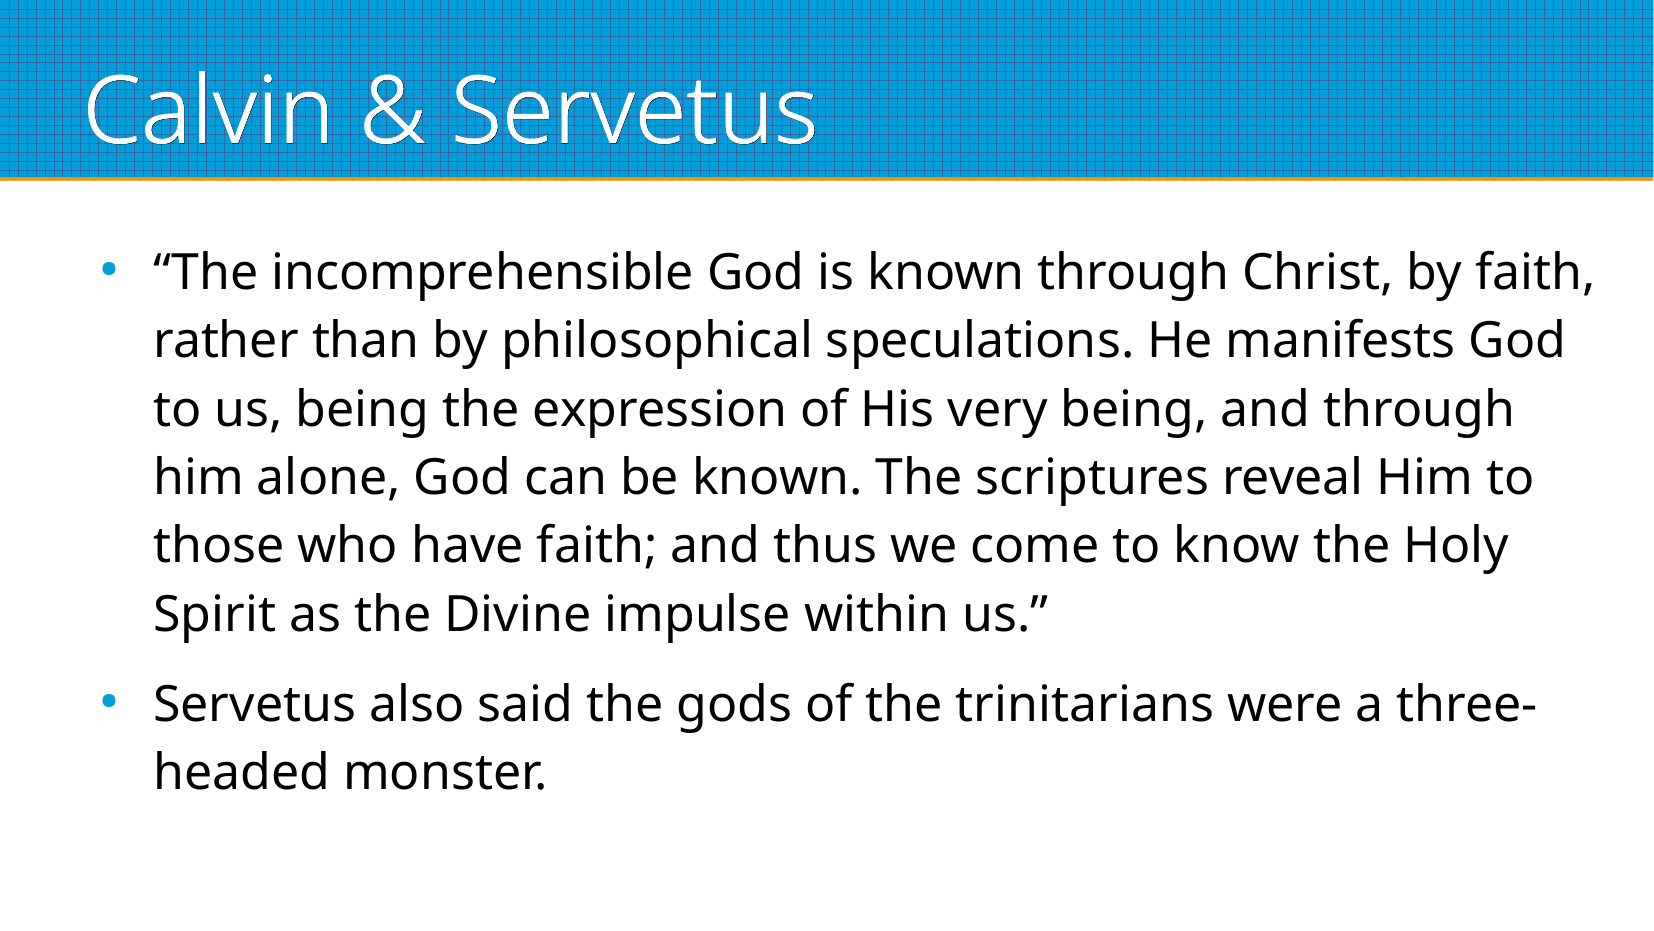

# Calvin & Servetus
“The incomprehensible God is known through Christ, by faith, rather than by philosophical speculations. He manifests God to us, being the expression of His very being, and through him alone, God can be known. The scriptures reveal Him to those who have faith; and thus we come to know the Holy Spirit as the Divine impulse within us.”
Servetus also said the gods of the trinitarians were a three-headed monster.